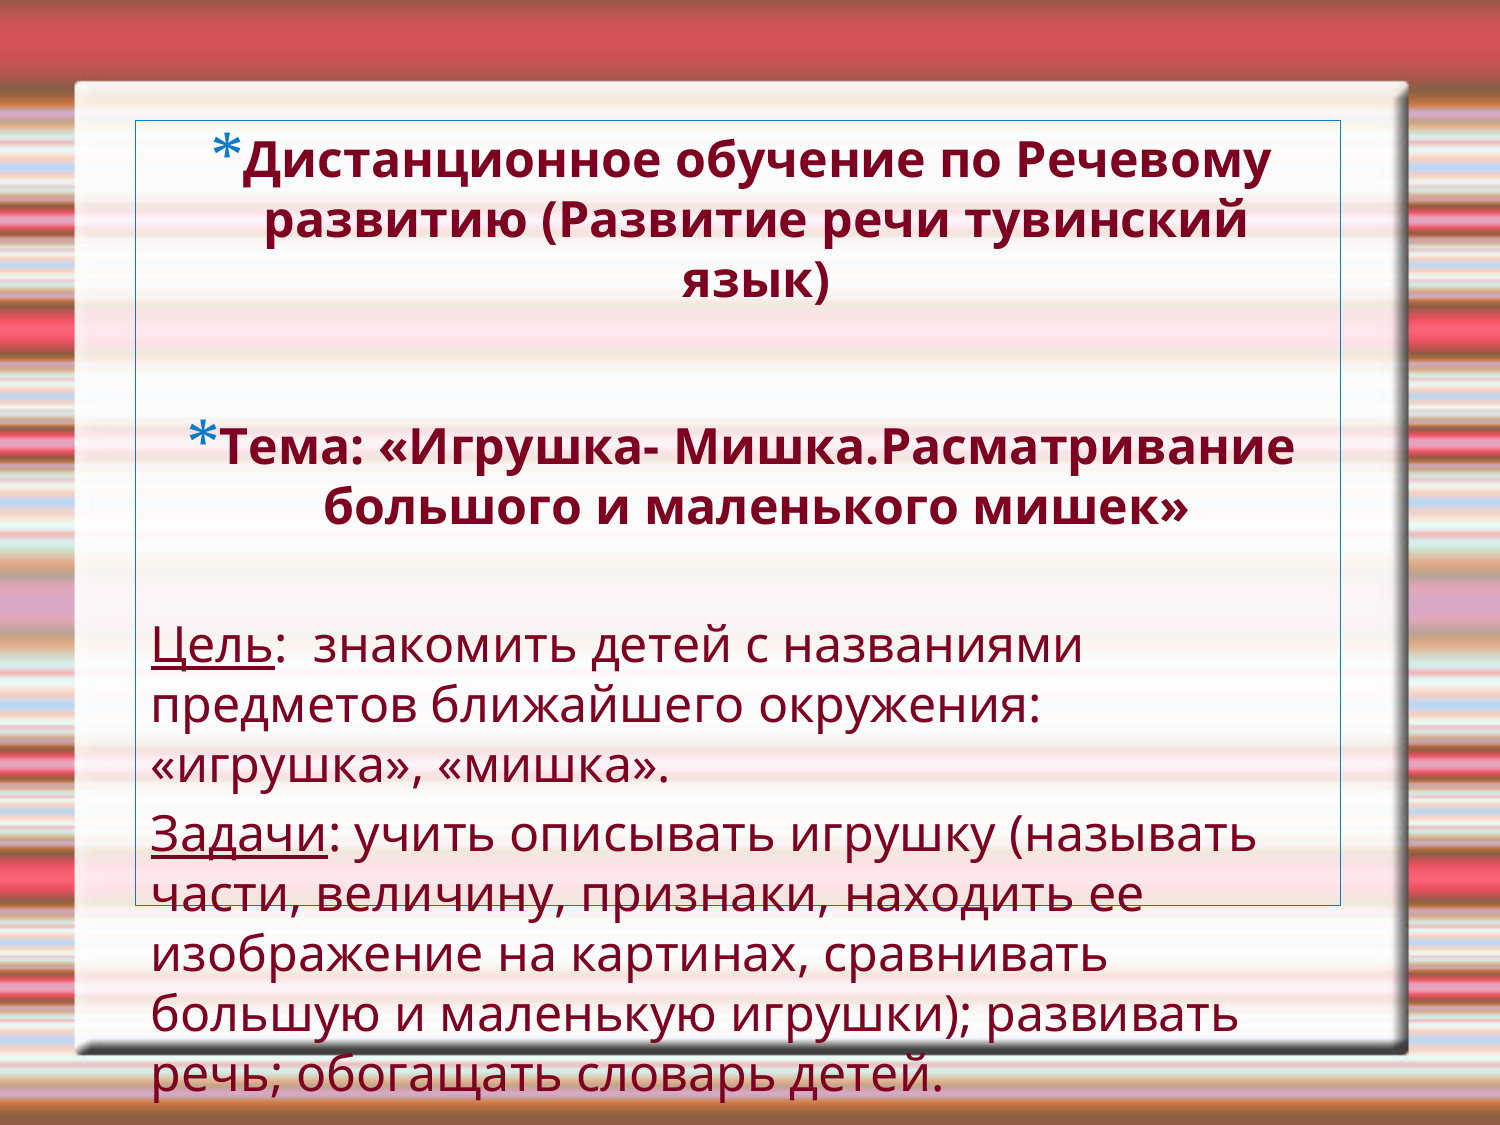

Дистанционное обучение по Речевому развитию (Развитие речи тувинский язык)
Тема: «Игрушка- Мишка.Расматривание большого и маленького мишек»
Цель: знакомить детей с названиями предметов ближайшего окружения: «игрушка», «мишка».
Задачи: учить описывать игрушку (называть части, величину, признаки, находить ее изображение на картинах, сравнивать большую и маленькую игрушки); развивать речь; обогащать словарь детей.
#